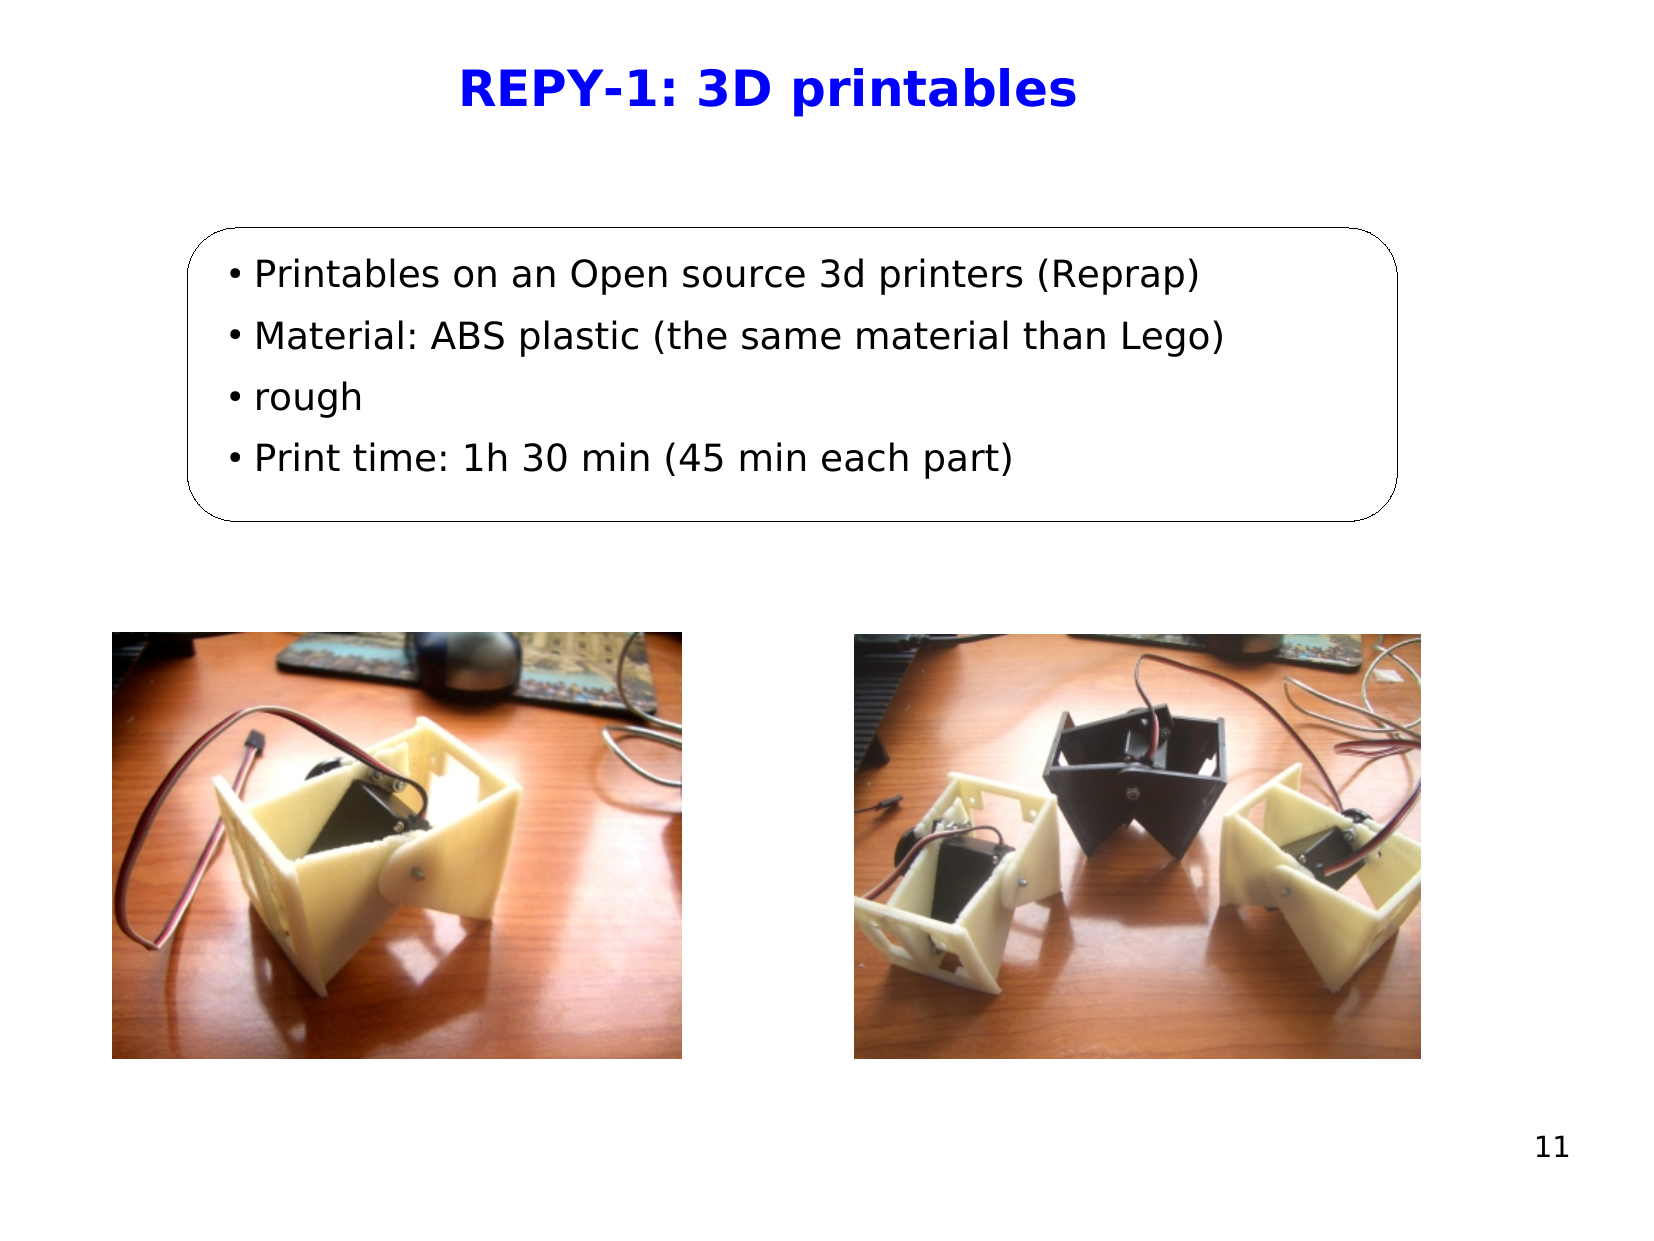

REPY-1: 3D printables
 Printables on an Open source 3d printers (Reprap)
 Material: ABS plastic (the same material than Lego)
 rough
 Print time: 1h 30 min (45 min each part)
11